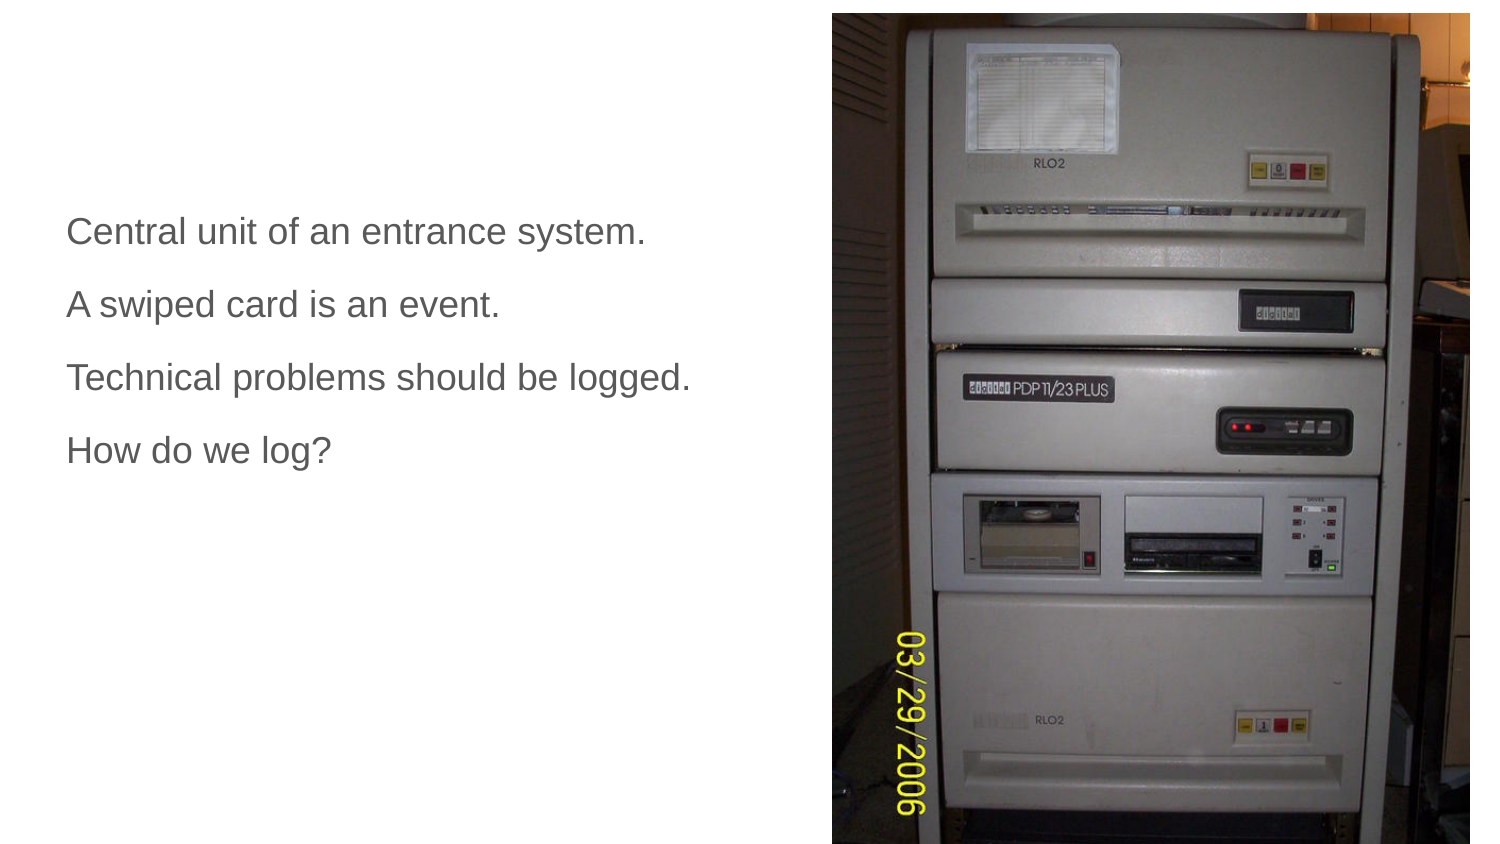

#
Central unit of an entrance system.
A swiped card is an event.
Technical problems should be logged.
How do we log?